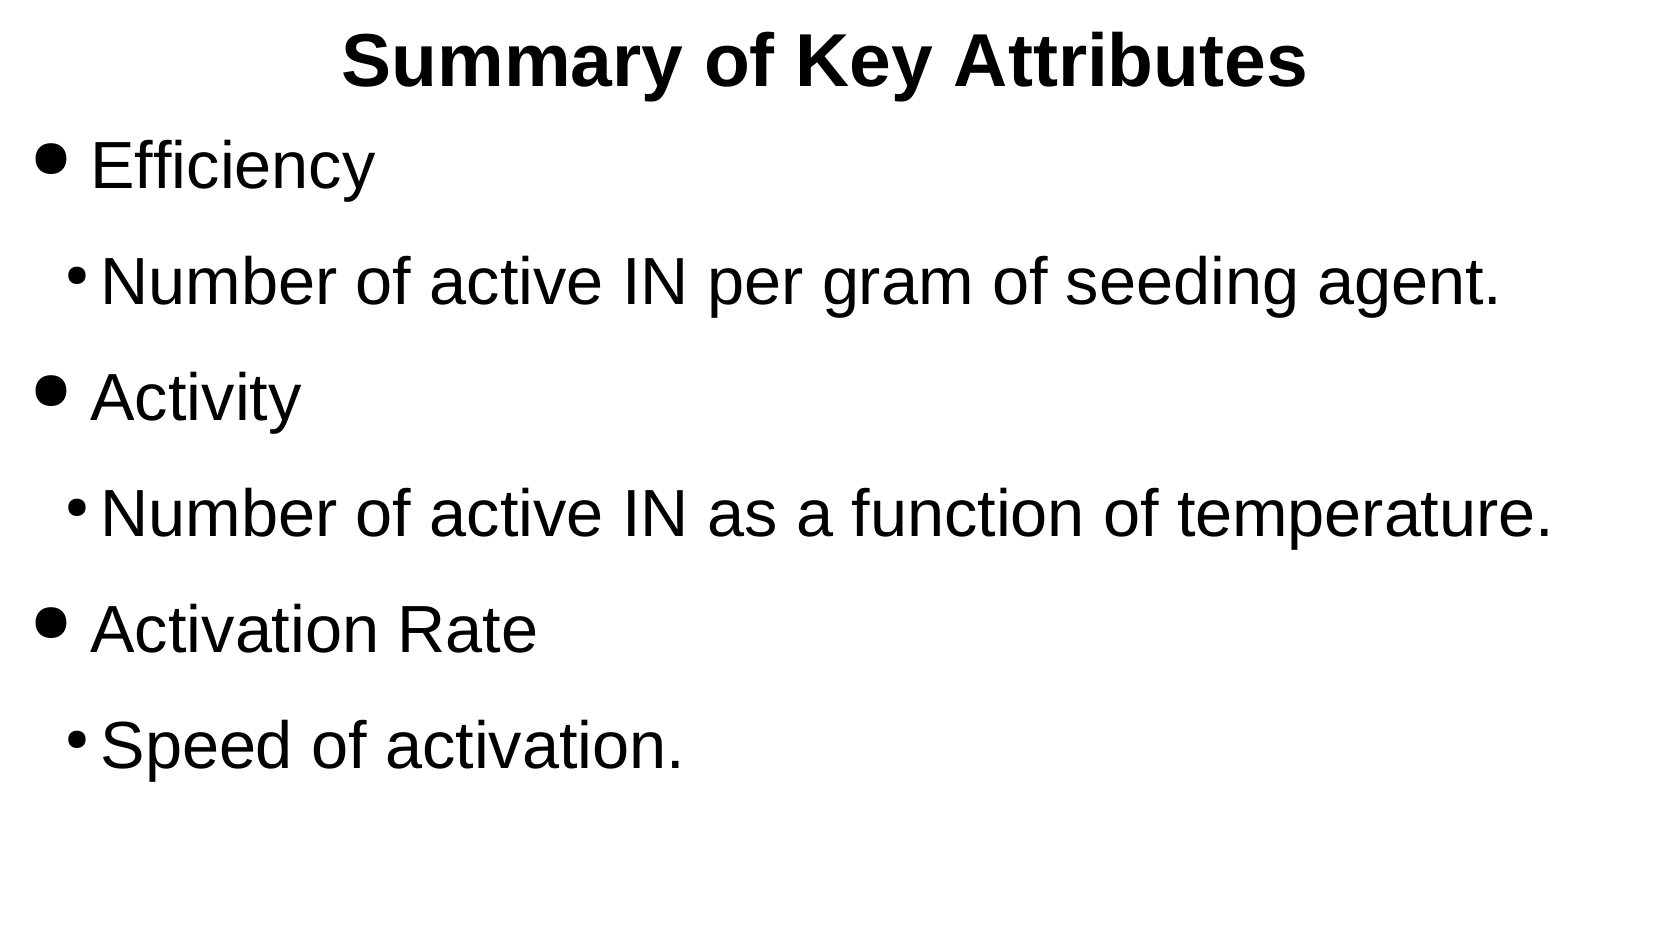

# Summary of Key Attributes
 Efficiency
Number of active IN per gram of seeding agent.
 Activity
Number of active IN as a function of temperature.
 Activation Rate
Speed of activation.